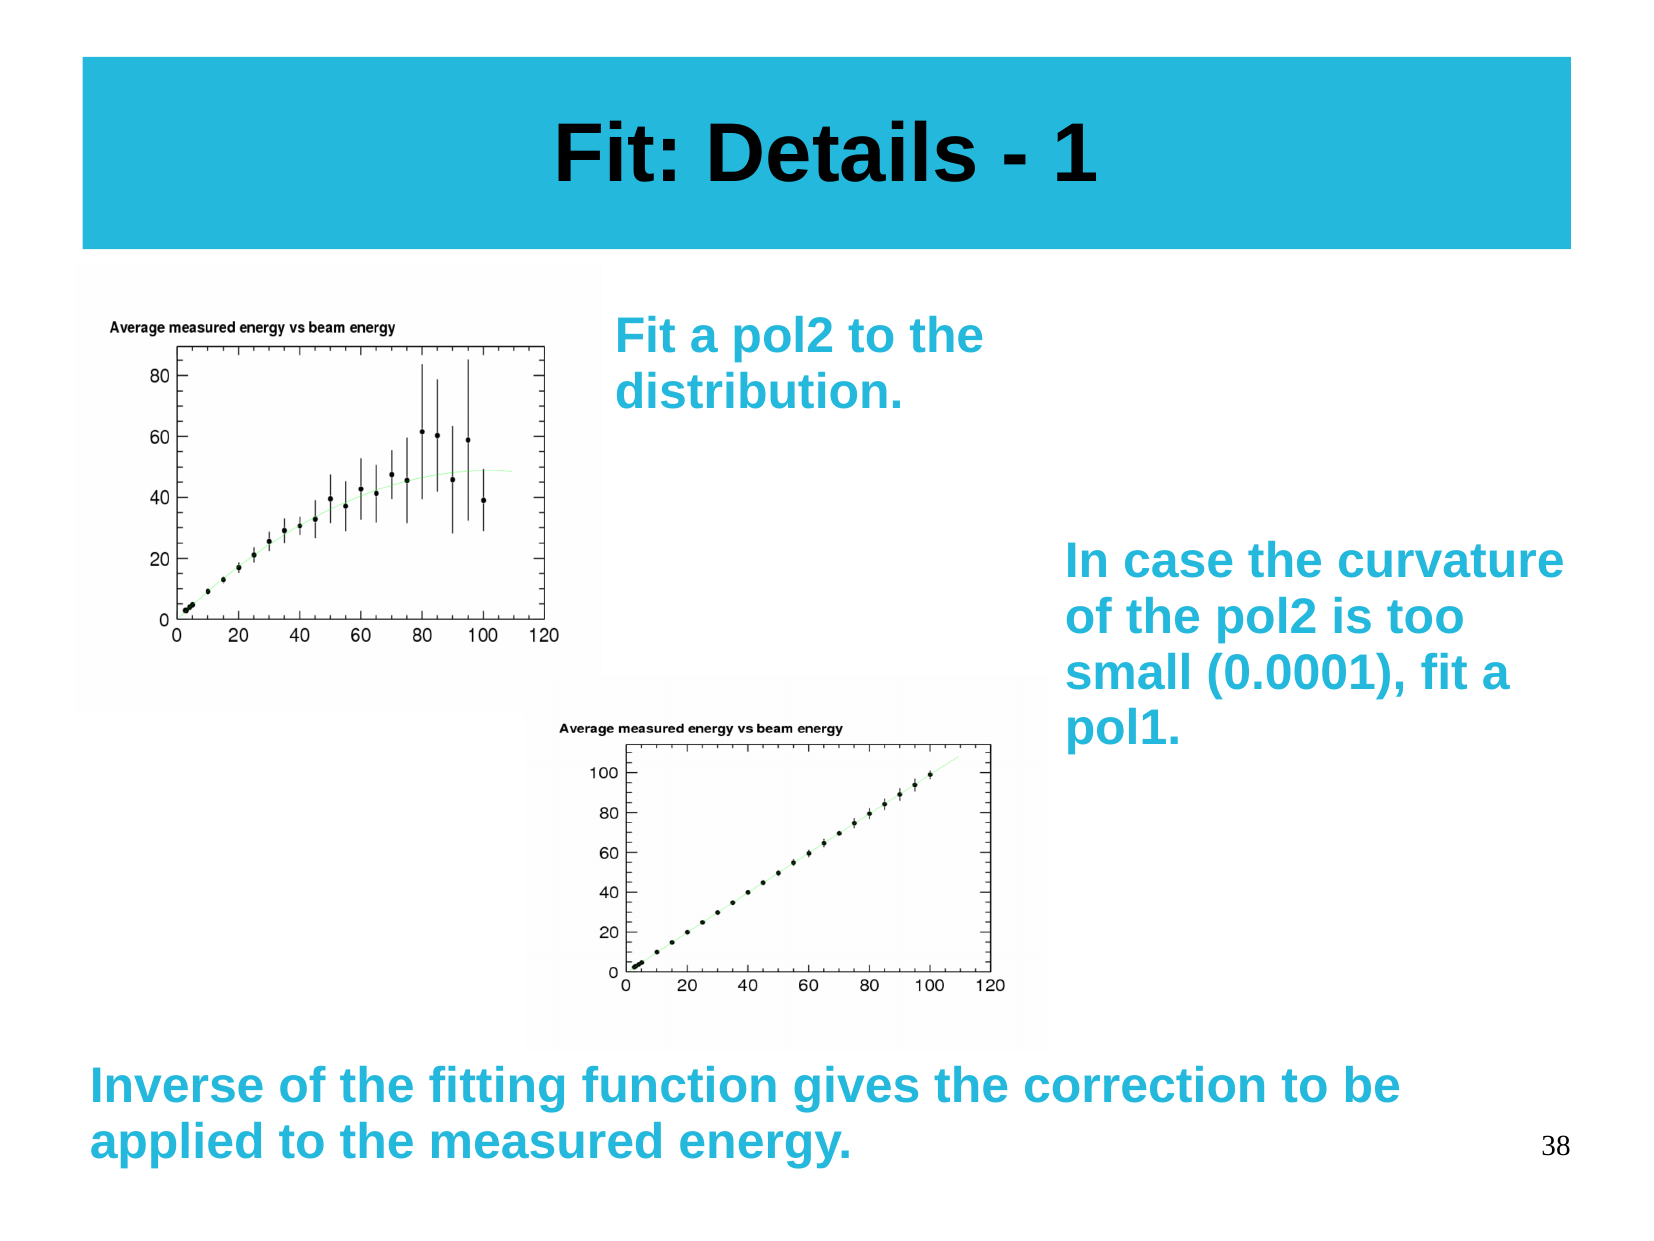

# Fit: Details - 1
Fit a pol2 to the distribution.
In case the curvature of the pol2 is too small (0.0001), fit a pol1.
Inverse of the fitting function gives the correction to be applied to the measured energy.
38